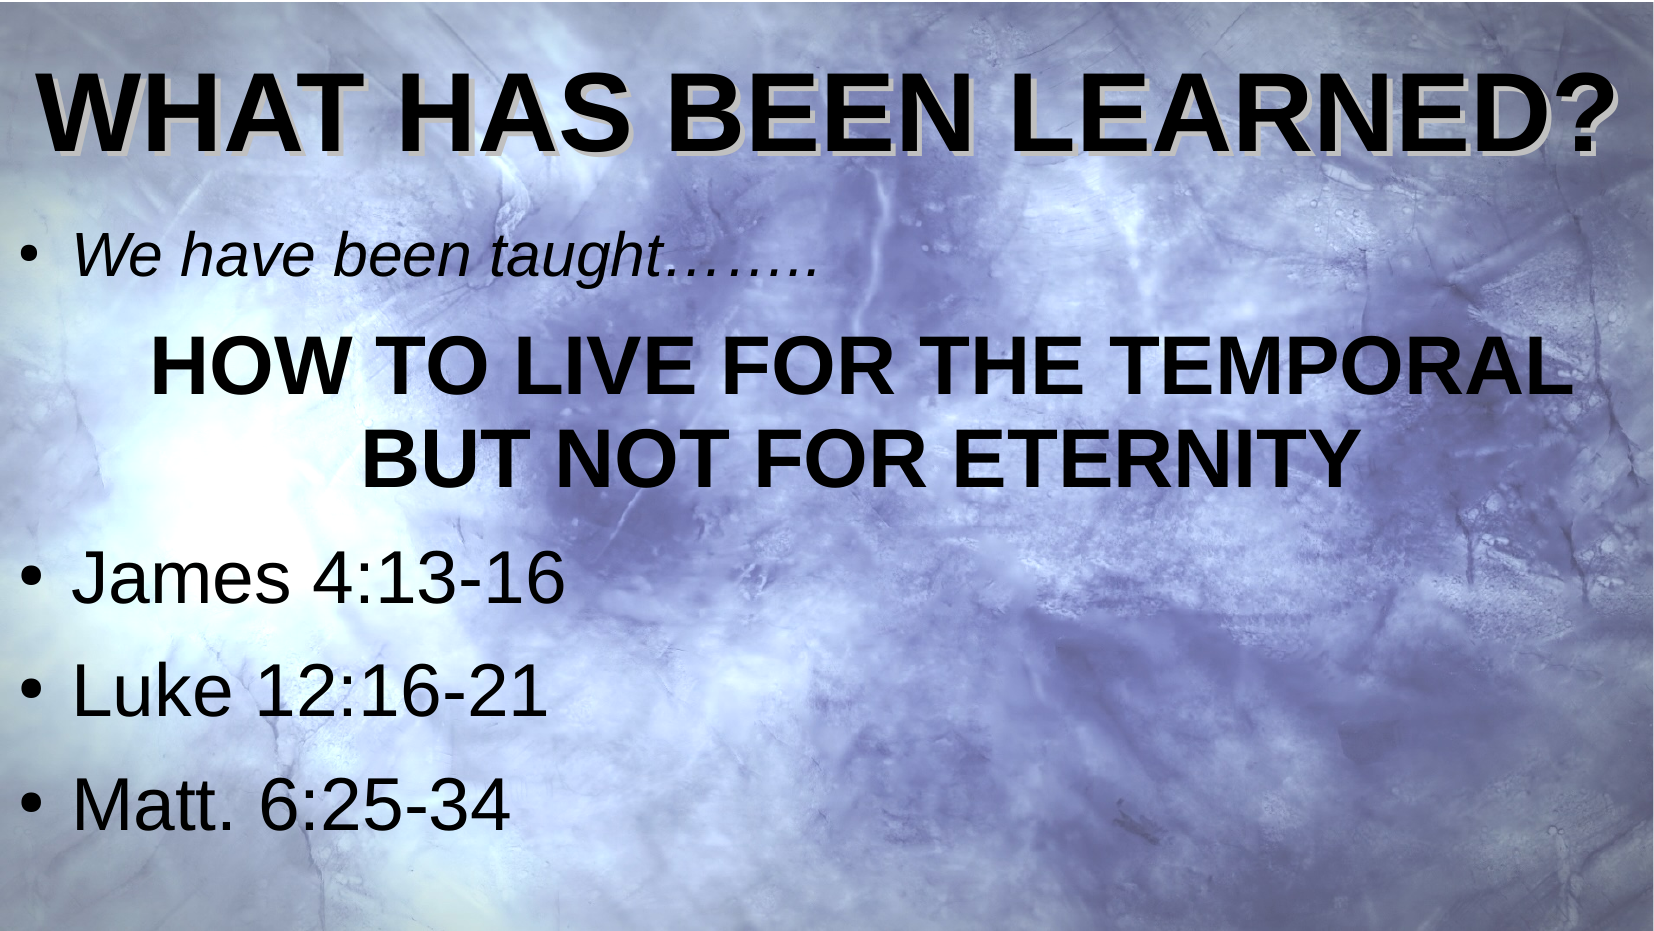

# WHAT HAS BEEN LEARNED?
We have been taught……..
HOW TO LIVE FOR THE TEMPORAL BUT NOT FOR ETERNITY
James 4:13-16
Luke 12:16-21
Matt. 6:25-34